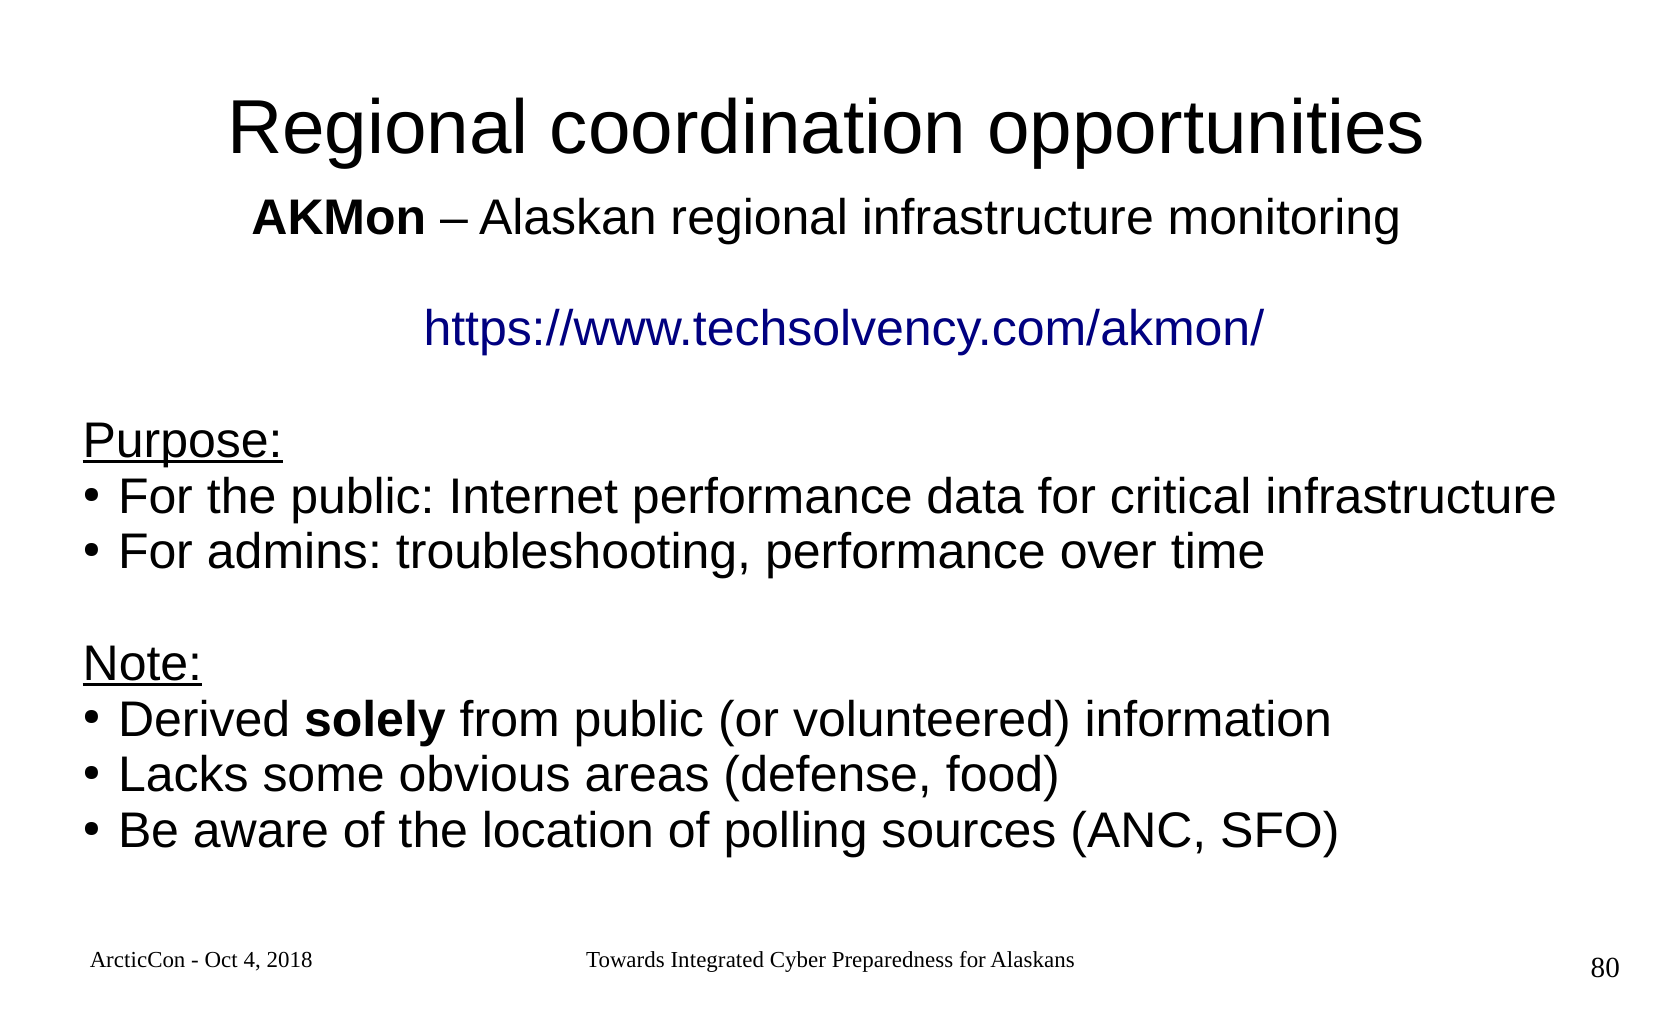

# Regional coordination opportunities
AKMon – Alaskan regional infrastructure monitoring
https://www.techsolvency.com/akmon/
Purpose:
For the public: Internet performance data for critical infrastructure
For admins: troubleshooting, performance over time
Note:
Derived solely from public (or volunteered) information
Lacks some obvious areas (defense, food)
Be aware of the location of polling sources (ANC, SFO)